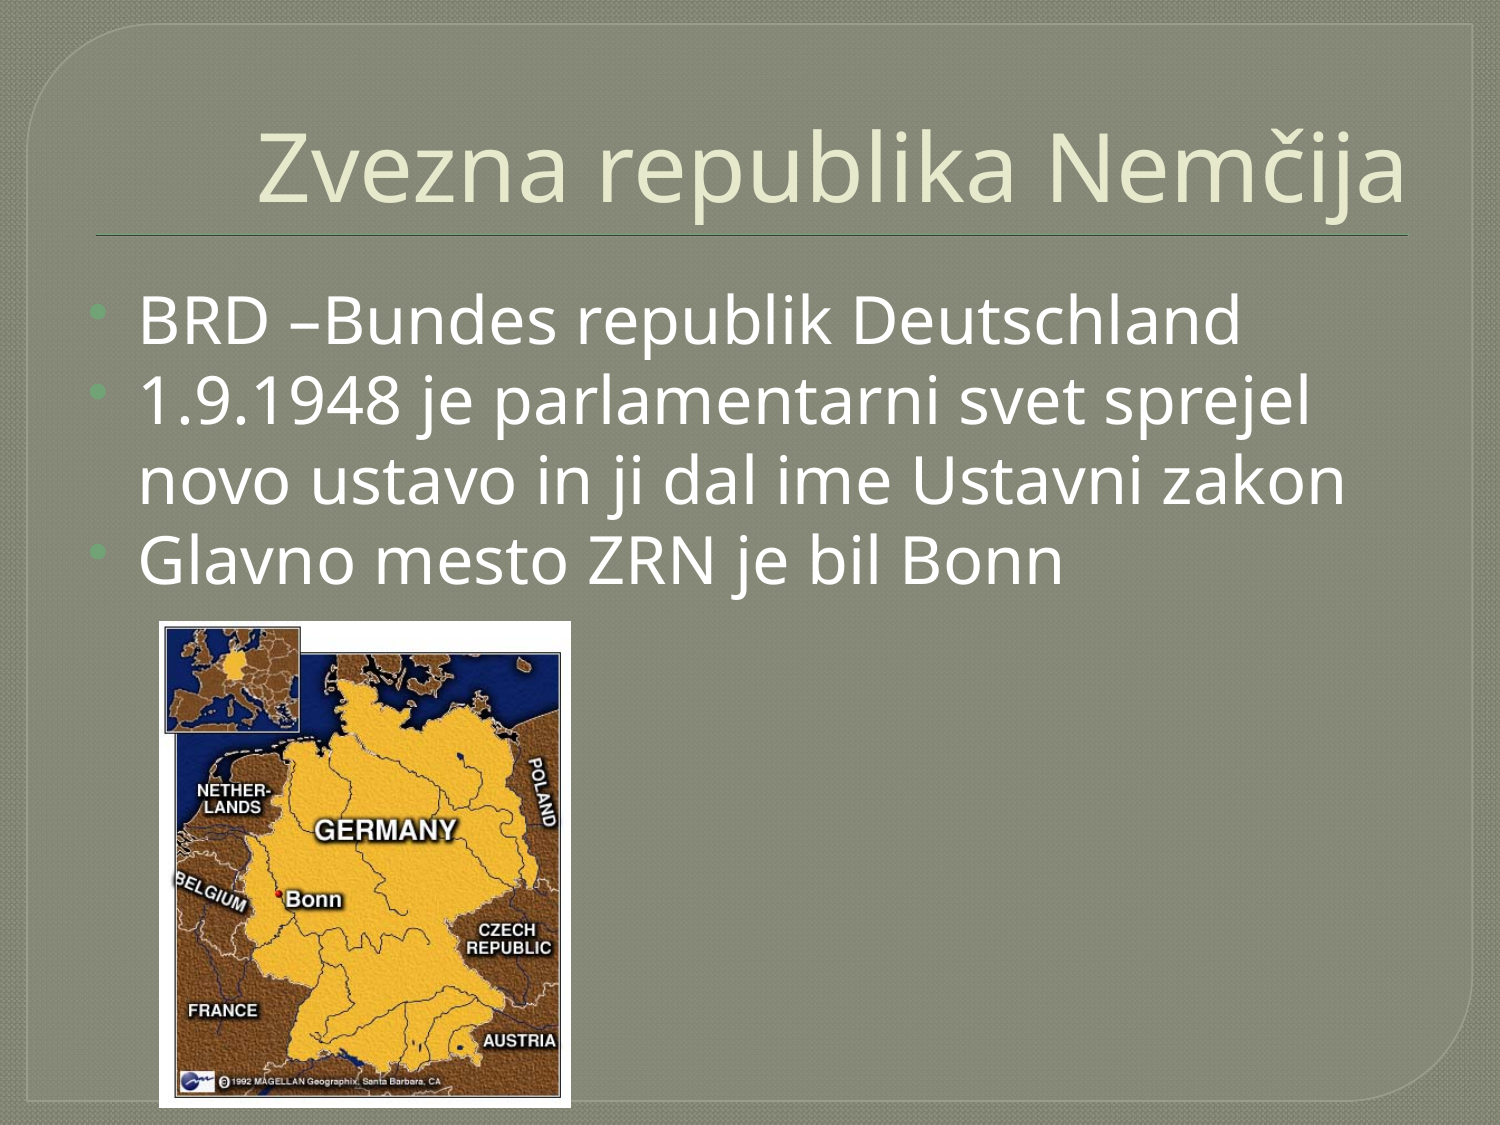

# Zvezna republika Nemčija
BRD –Bundes republik Deutschland
1.9.1948 je parlamentarni svet sprejel novo ustavo in ji dal ime Ustavni zakon
Glavno mesto ZRN je bil Bonn